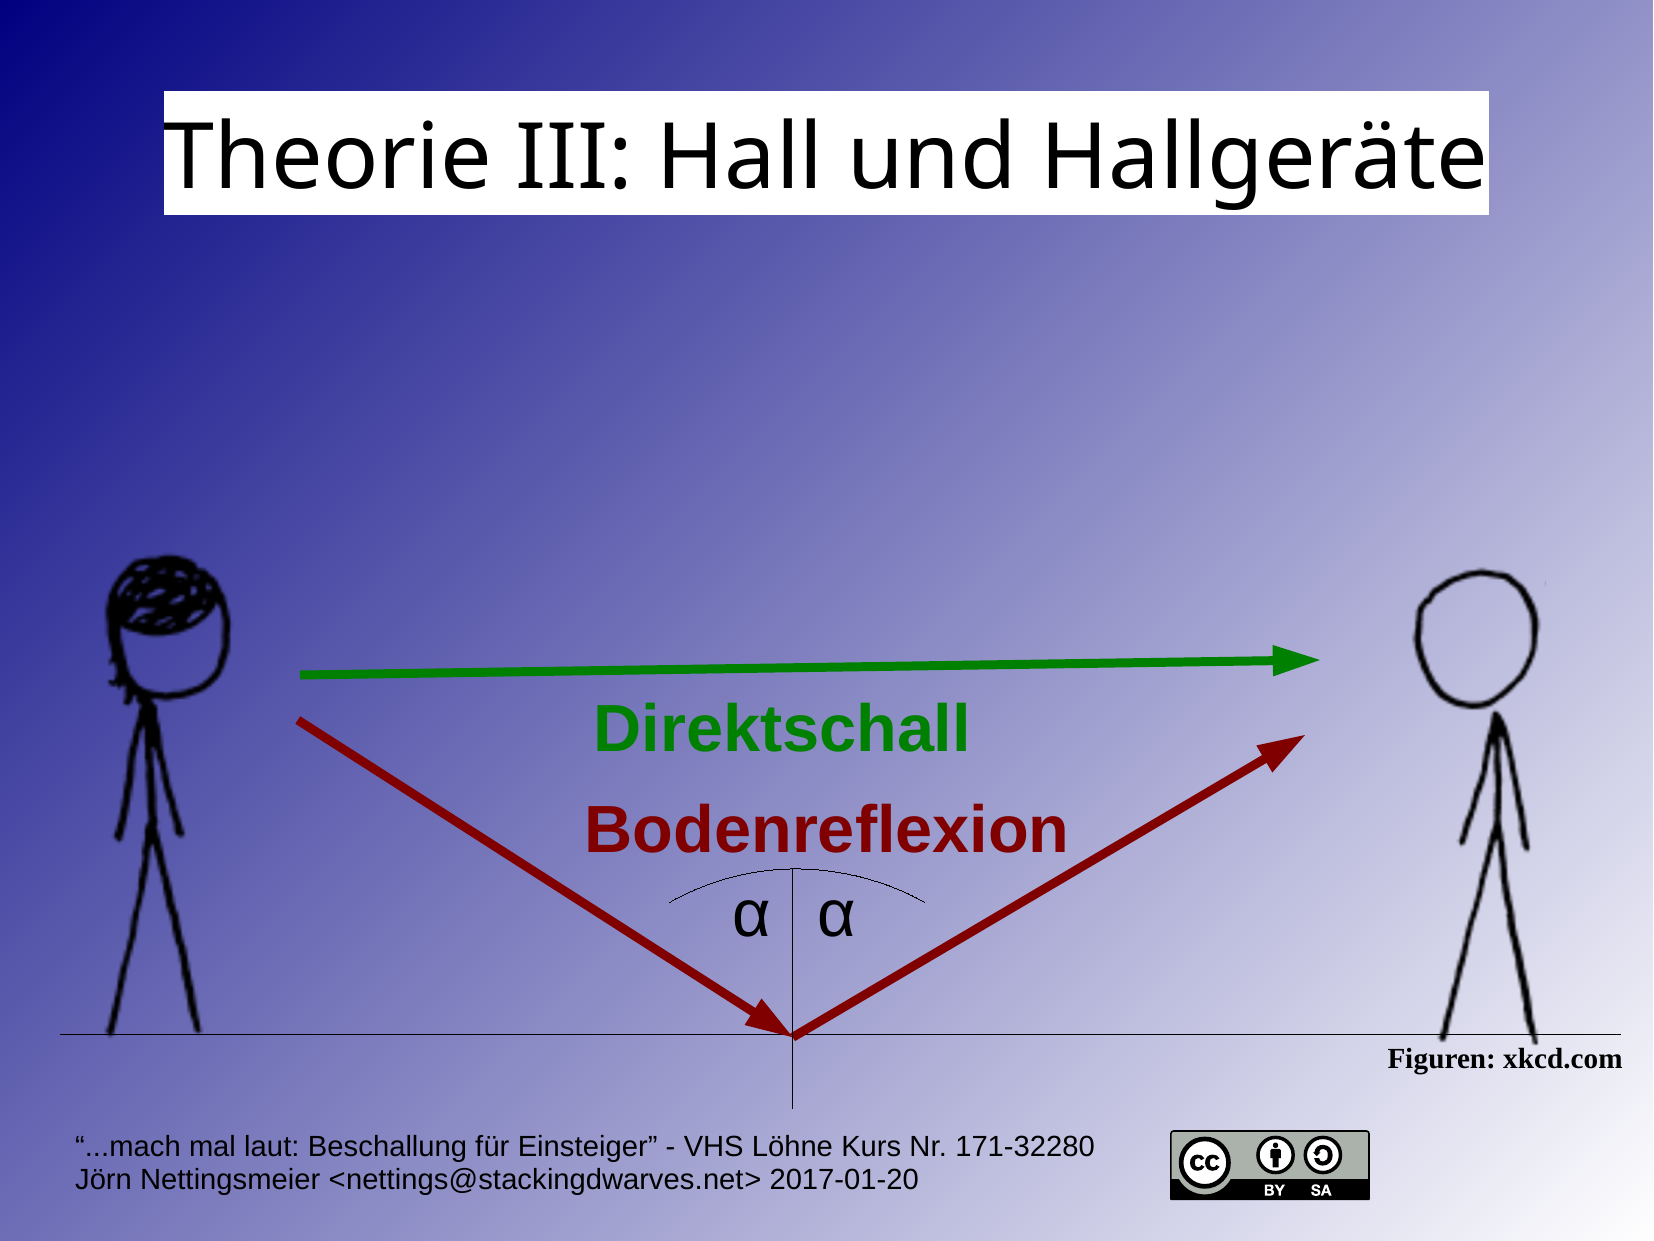

# Theorie III: Hall und Hallgeräte
Direktschall
Bodenreflexion
α
α
Figuren: xkcd.com